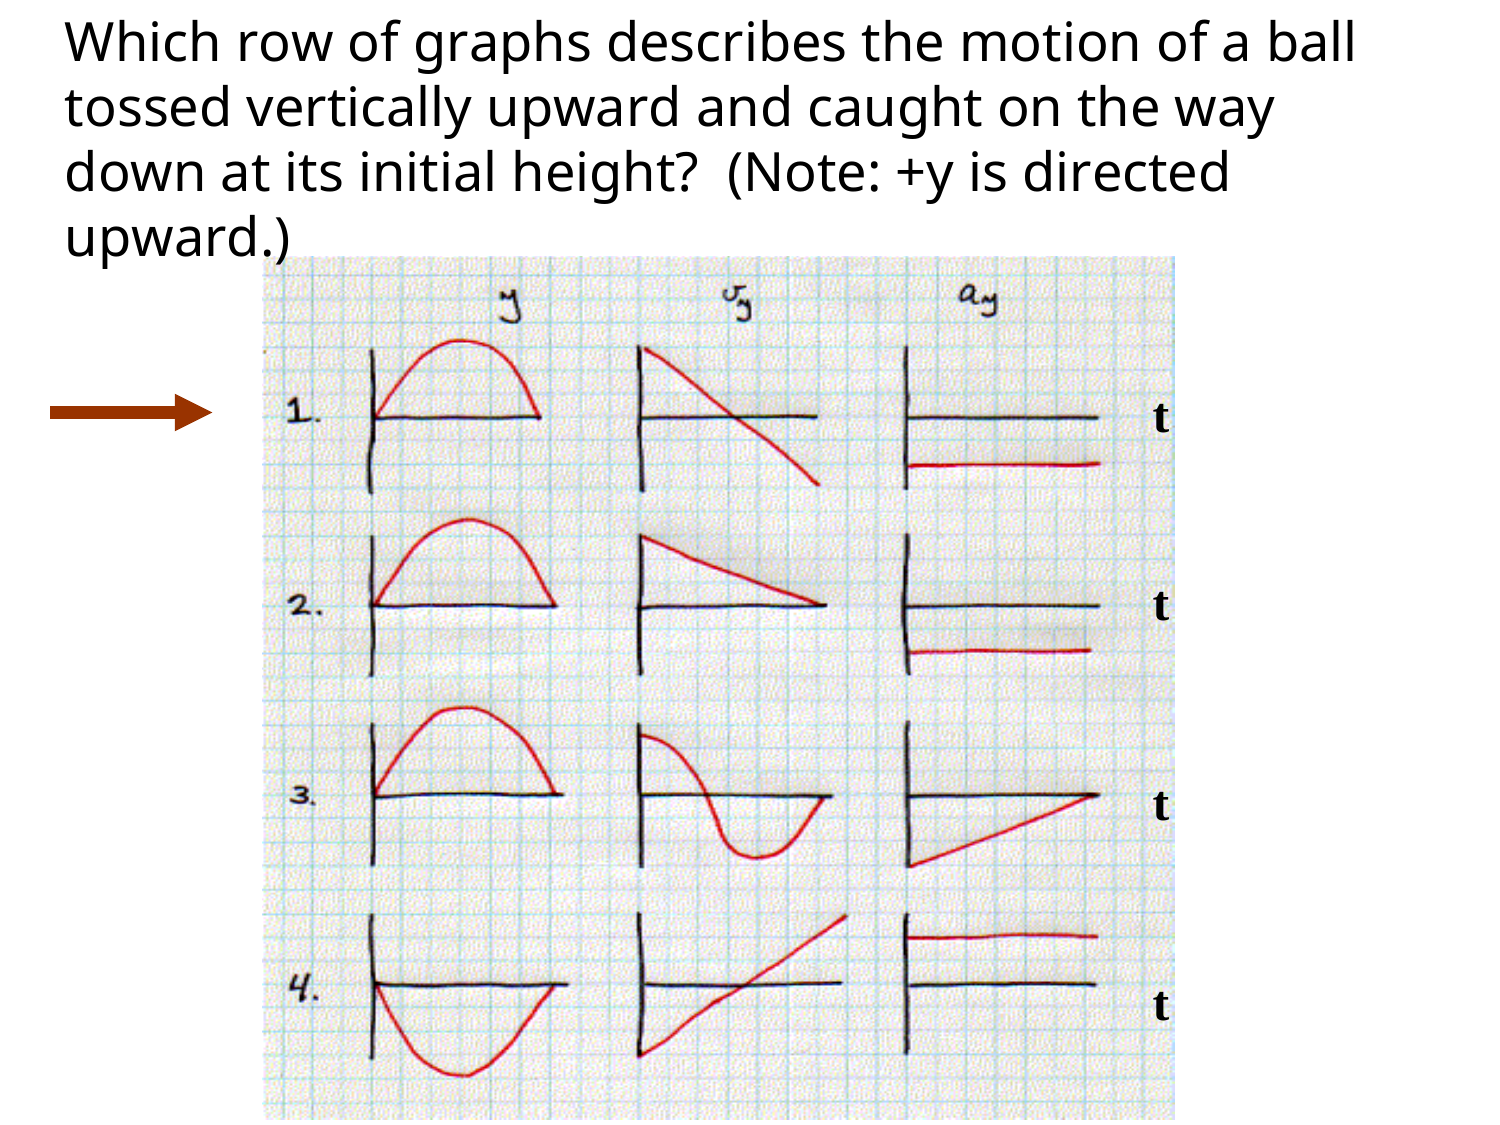

Which row of graphs describes the motion of a ball tossed vertically upward and caught on the way down at its initial height? (Note: +y is directed upward.)
t
t
t
t